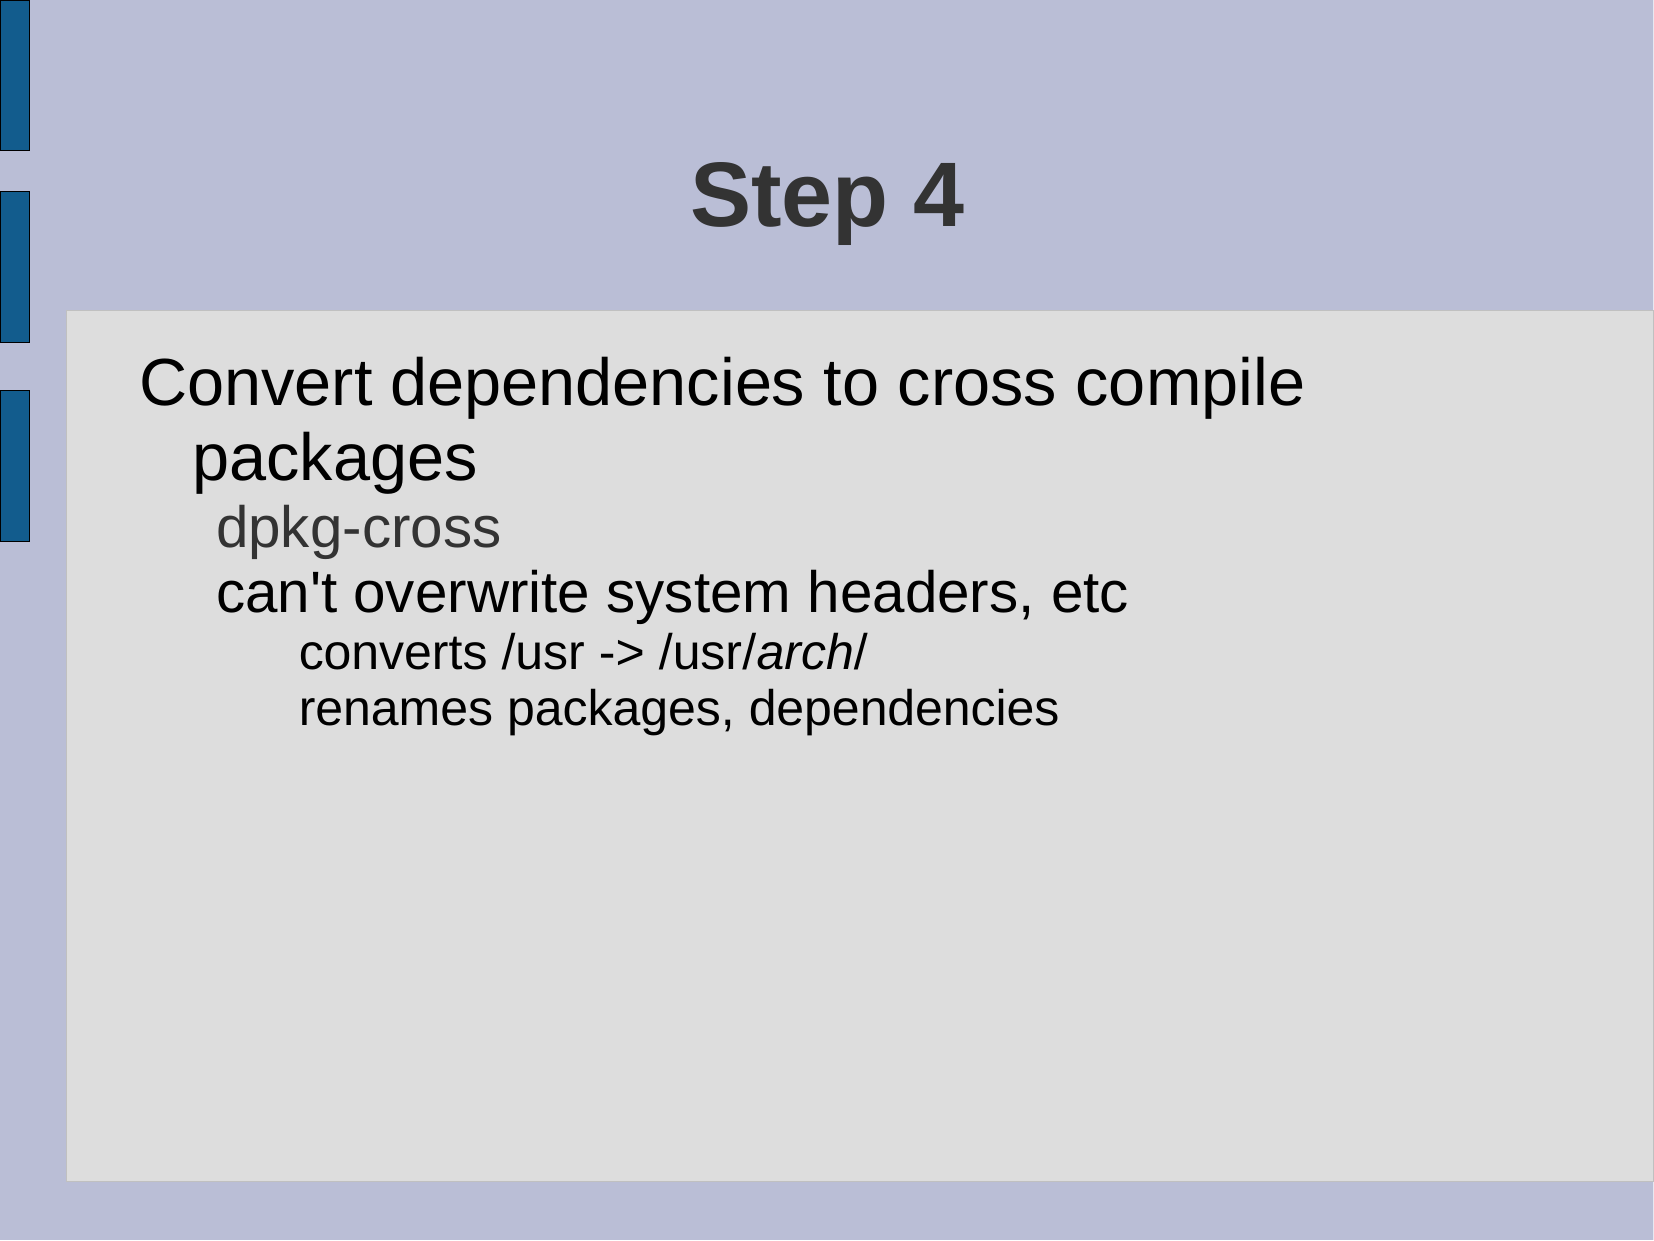

# Step 4
Convert dependencies to cross compile packages
dpkg-cross
can't overwrite system headers, etc
converts /usr -> /usr/arch/
renames packages, dependencies